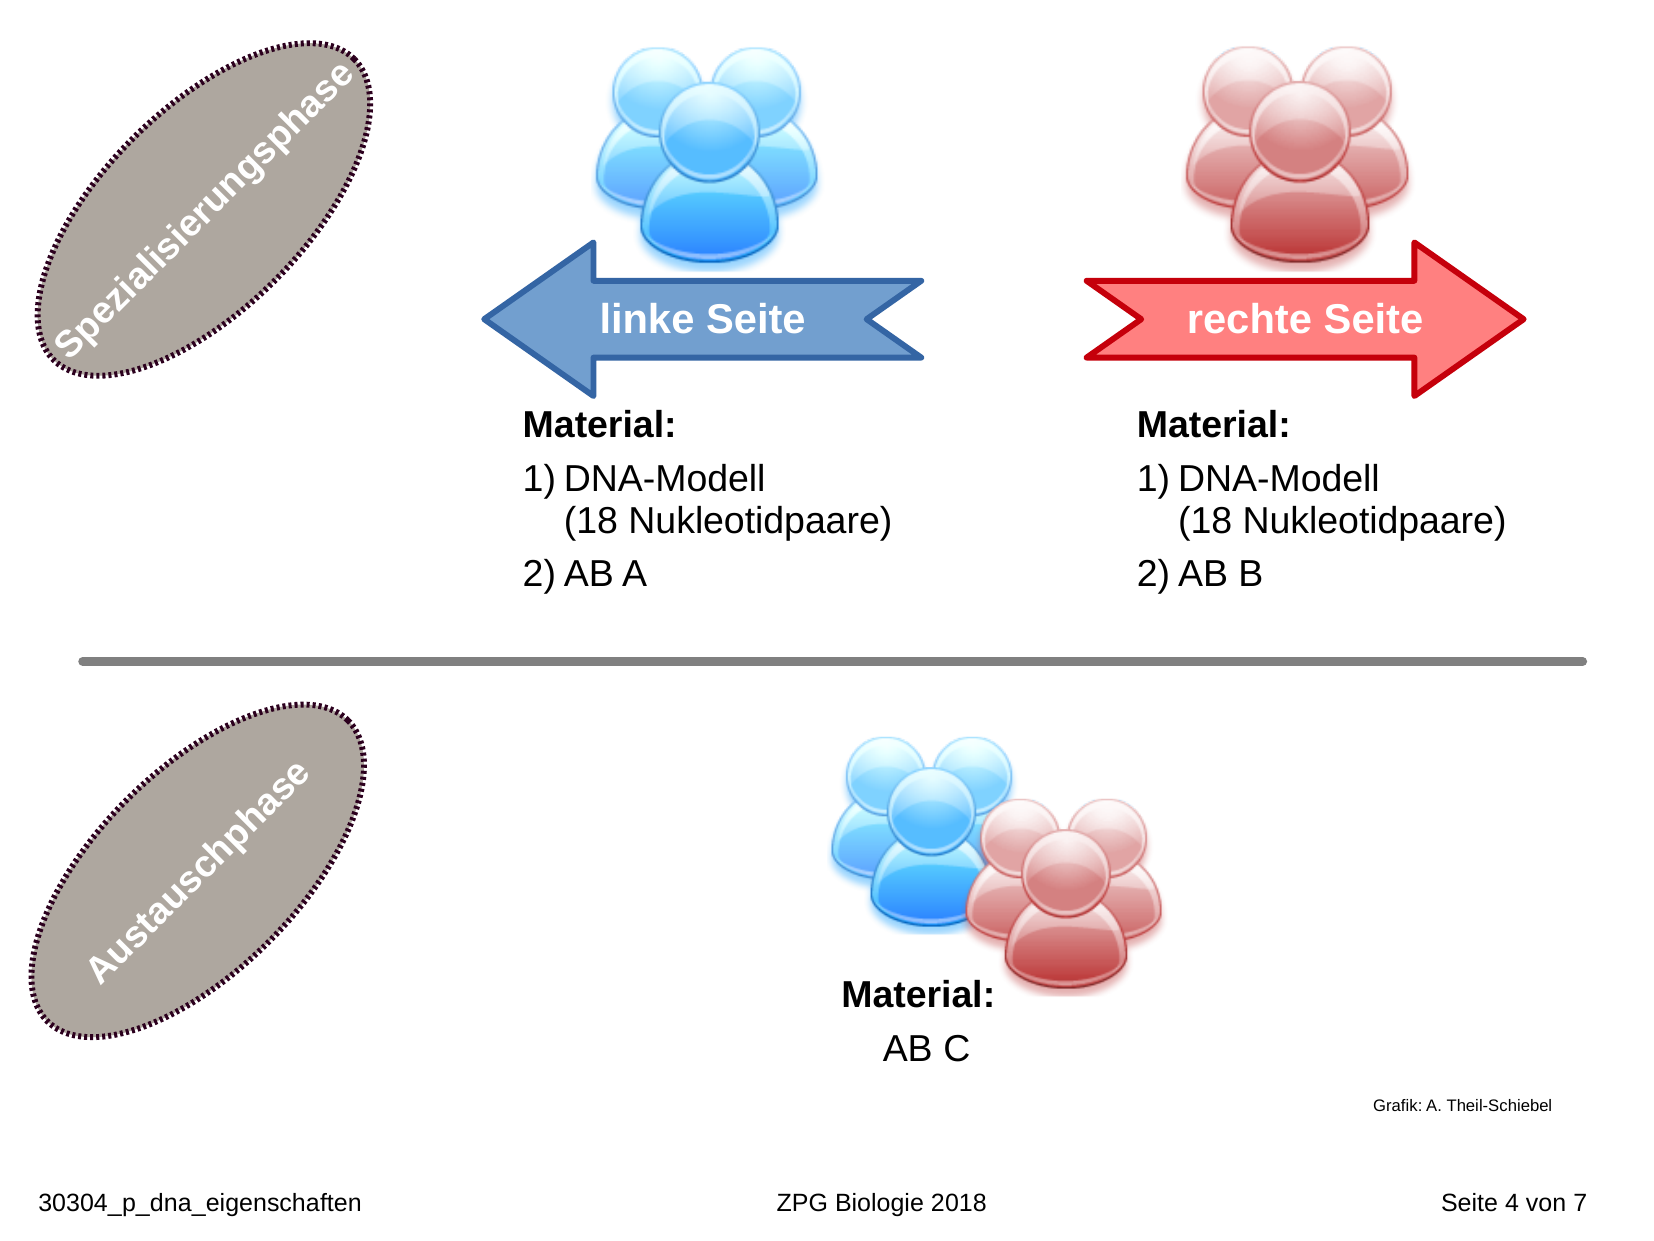

Spezialisierungsphase
linke Seite
rechte Seite
Material:
DNA-Modell
(18 Nukleotidpaare)
AB A
Material:
DNA-Modell
(18 Nukleotidpaare)
AB B
Material:
AB C
Austauschphase
Grafik: A. Theil-Schiebel
30304_p_dna_eigenschaften						ZPG Biologie 2018							Seite 4 von 7